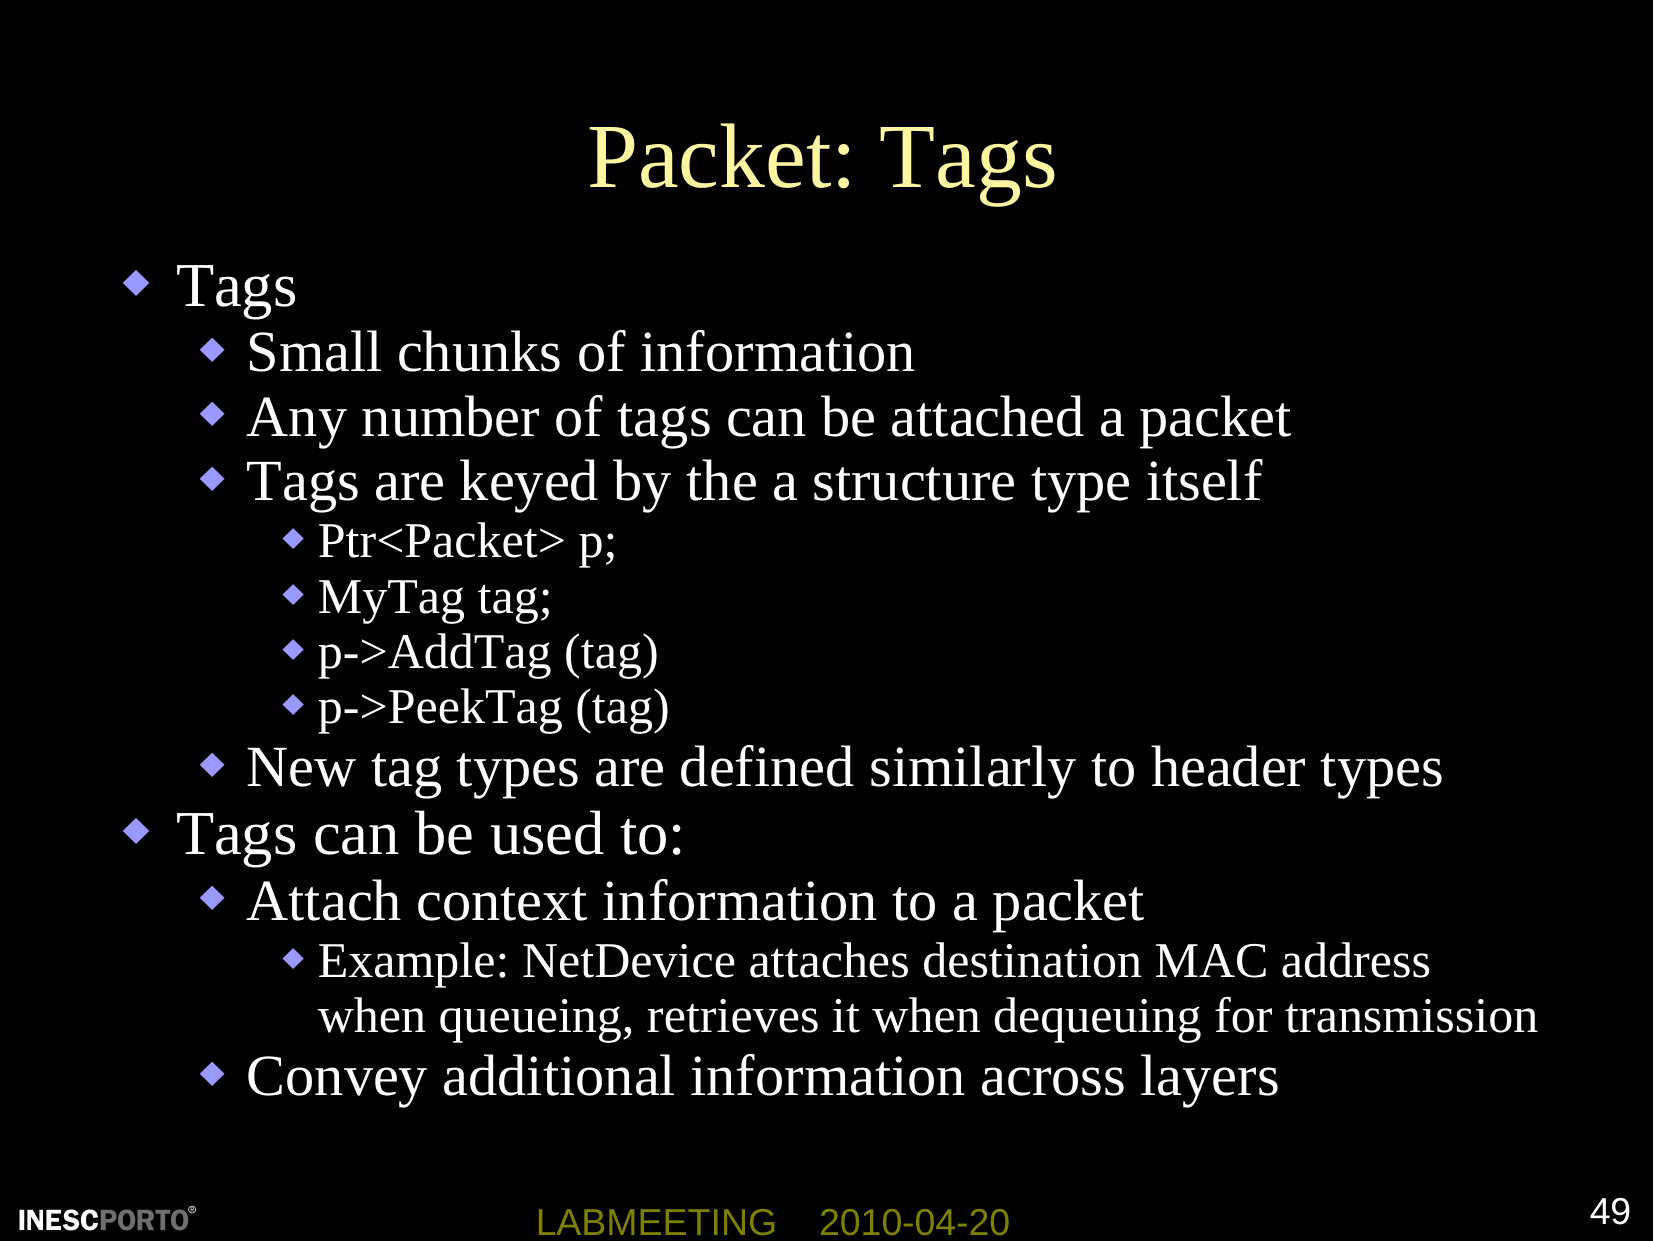

# Packet: Tags
Tags
Small chunks of information
Any number of tags can be attached a packet
Tags are keyed by the a structure type itself
Ptr<Packet> p;
MyTag tag;
p->AddTag (tag)
p->PeekTag (tag)
New tag types are defined similarly to header types
Tags can be used to:
Attach context information to a packet
Example: NetDevice attaches destination MAC address when queueing, retrieves it when dequeuing for transmission
Convey additional information across layers